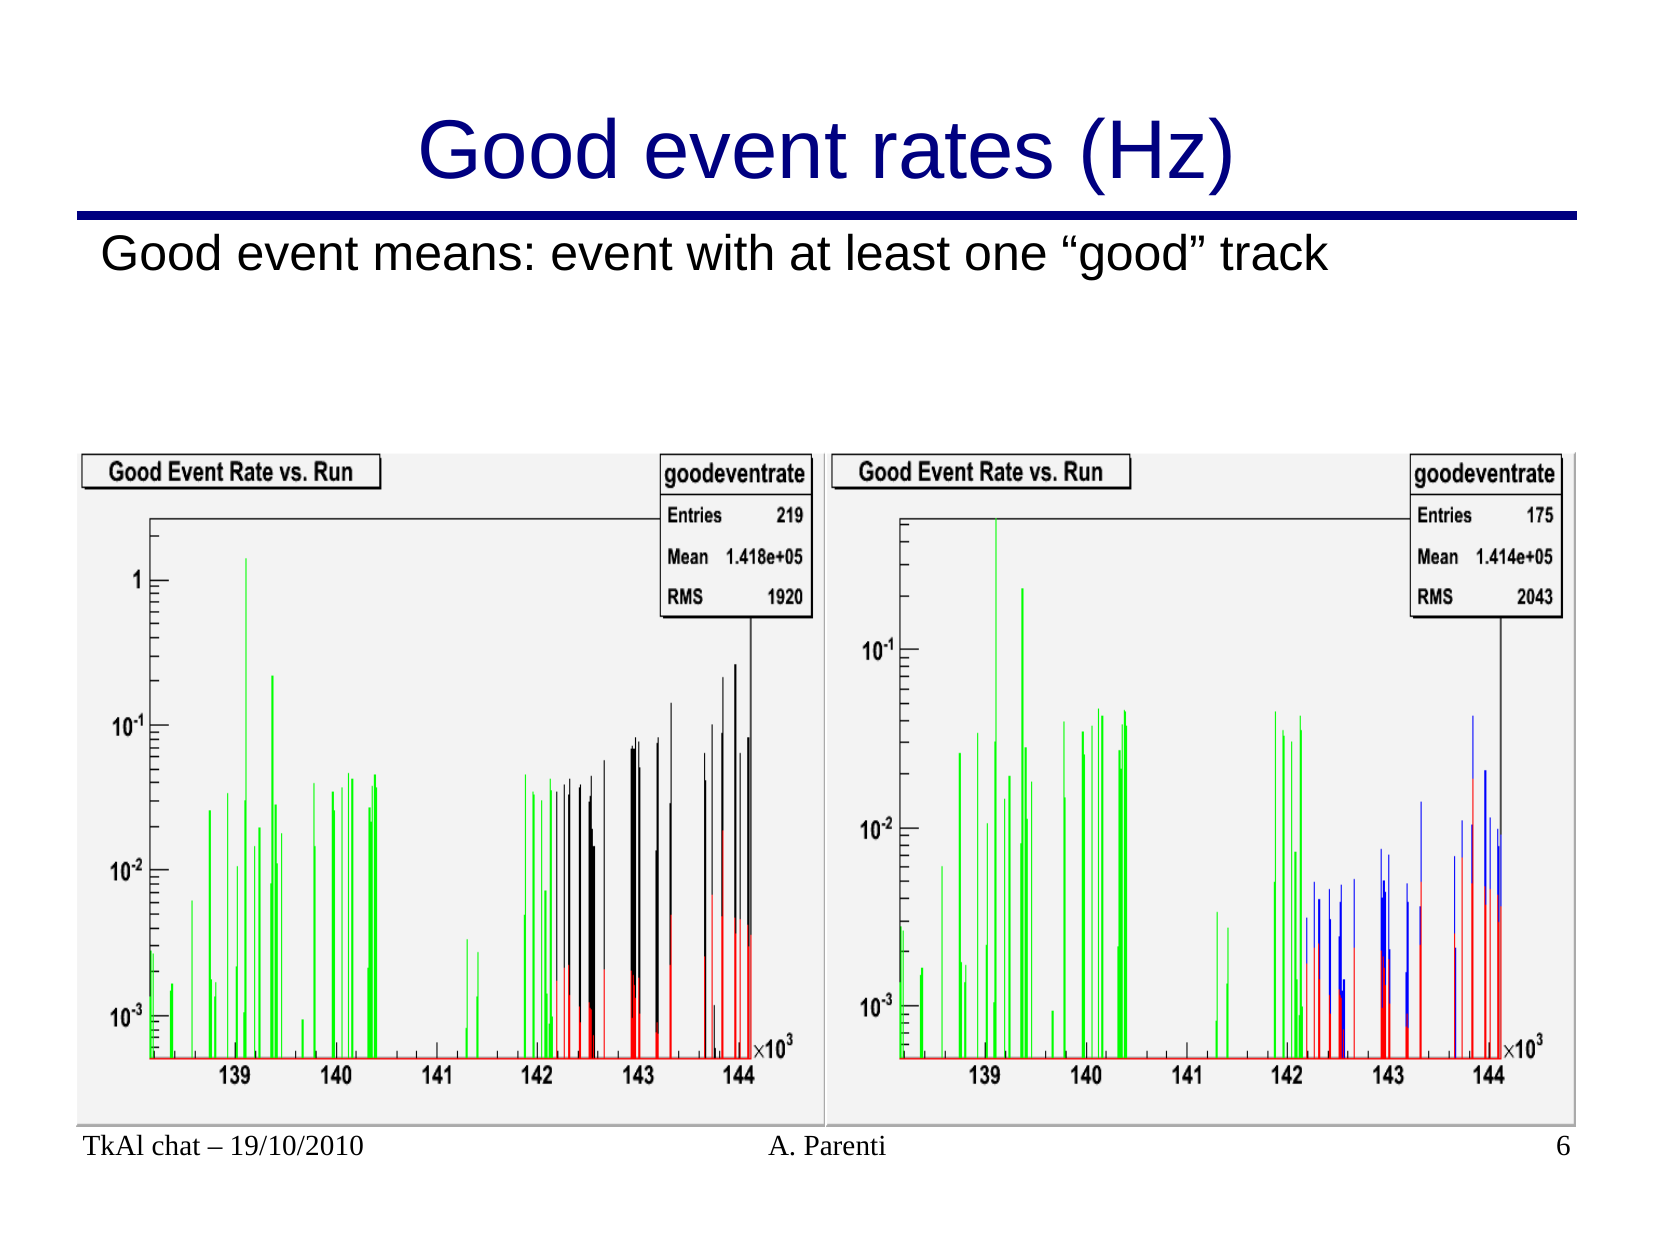

Good event rates (Hz)
# Good event means: event with at least one “good” track
6